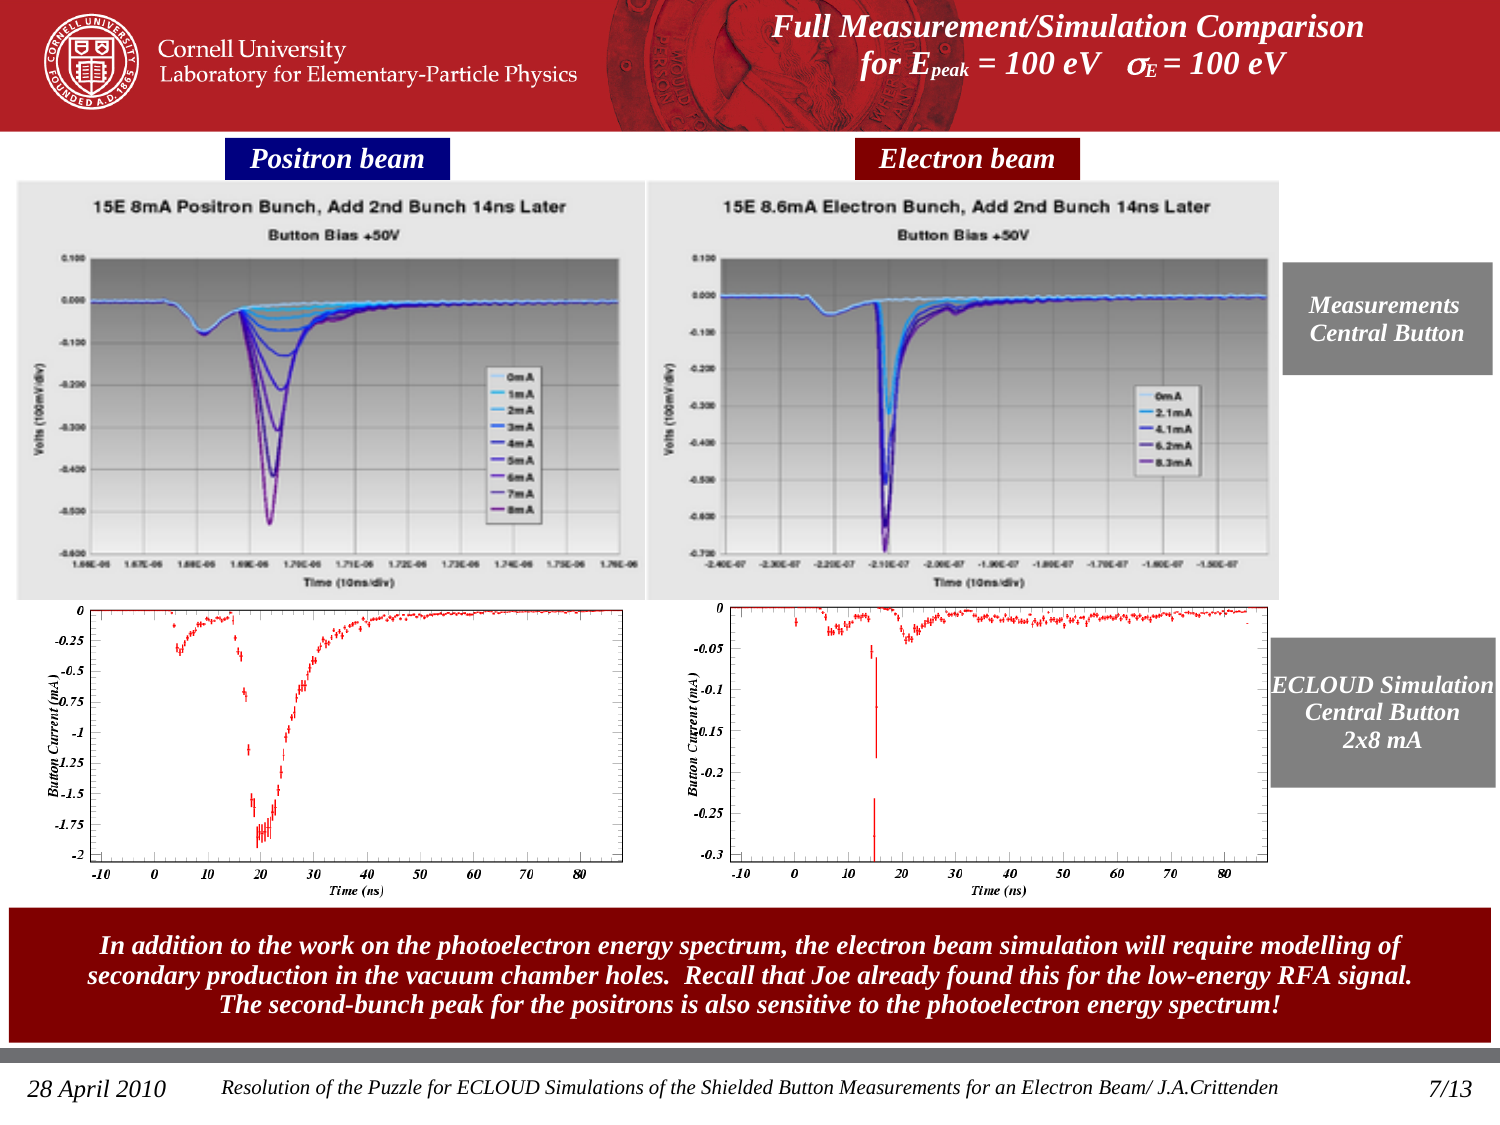

Full Measurement/Simulation Comparison
 for Epeak = 100 eV sE = 100 eV
Positron beam
Electron beam
Measurements
Central Button
ECLOUD Simulation
Central Button
2x8 mA
In addition to the work on the photoelectron energy spectrum, the electron beam simulation will require modelling of
secondary production in the vacuum chamber holes. Recall that Joe already found this for the low-energy RFA signal.
The second-bunch peak for the positrons is also sensitive to the photoelectron energy spectrum!